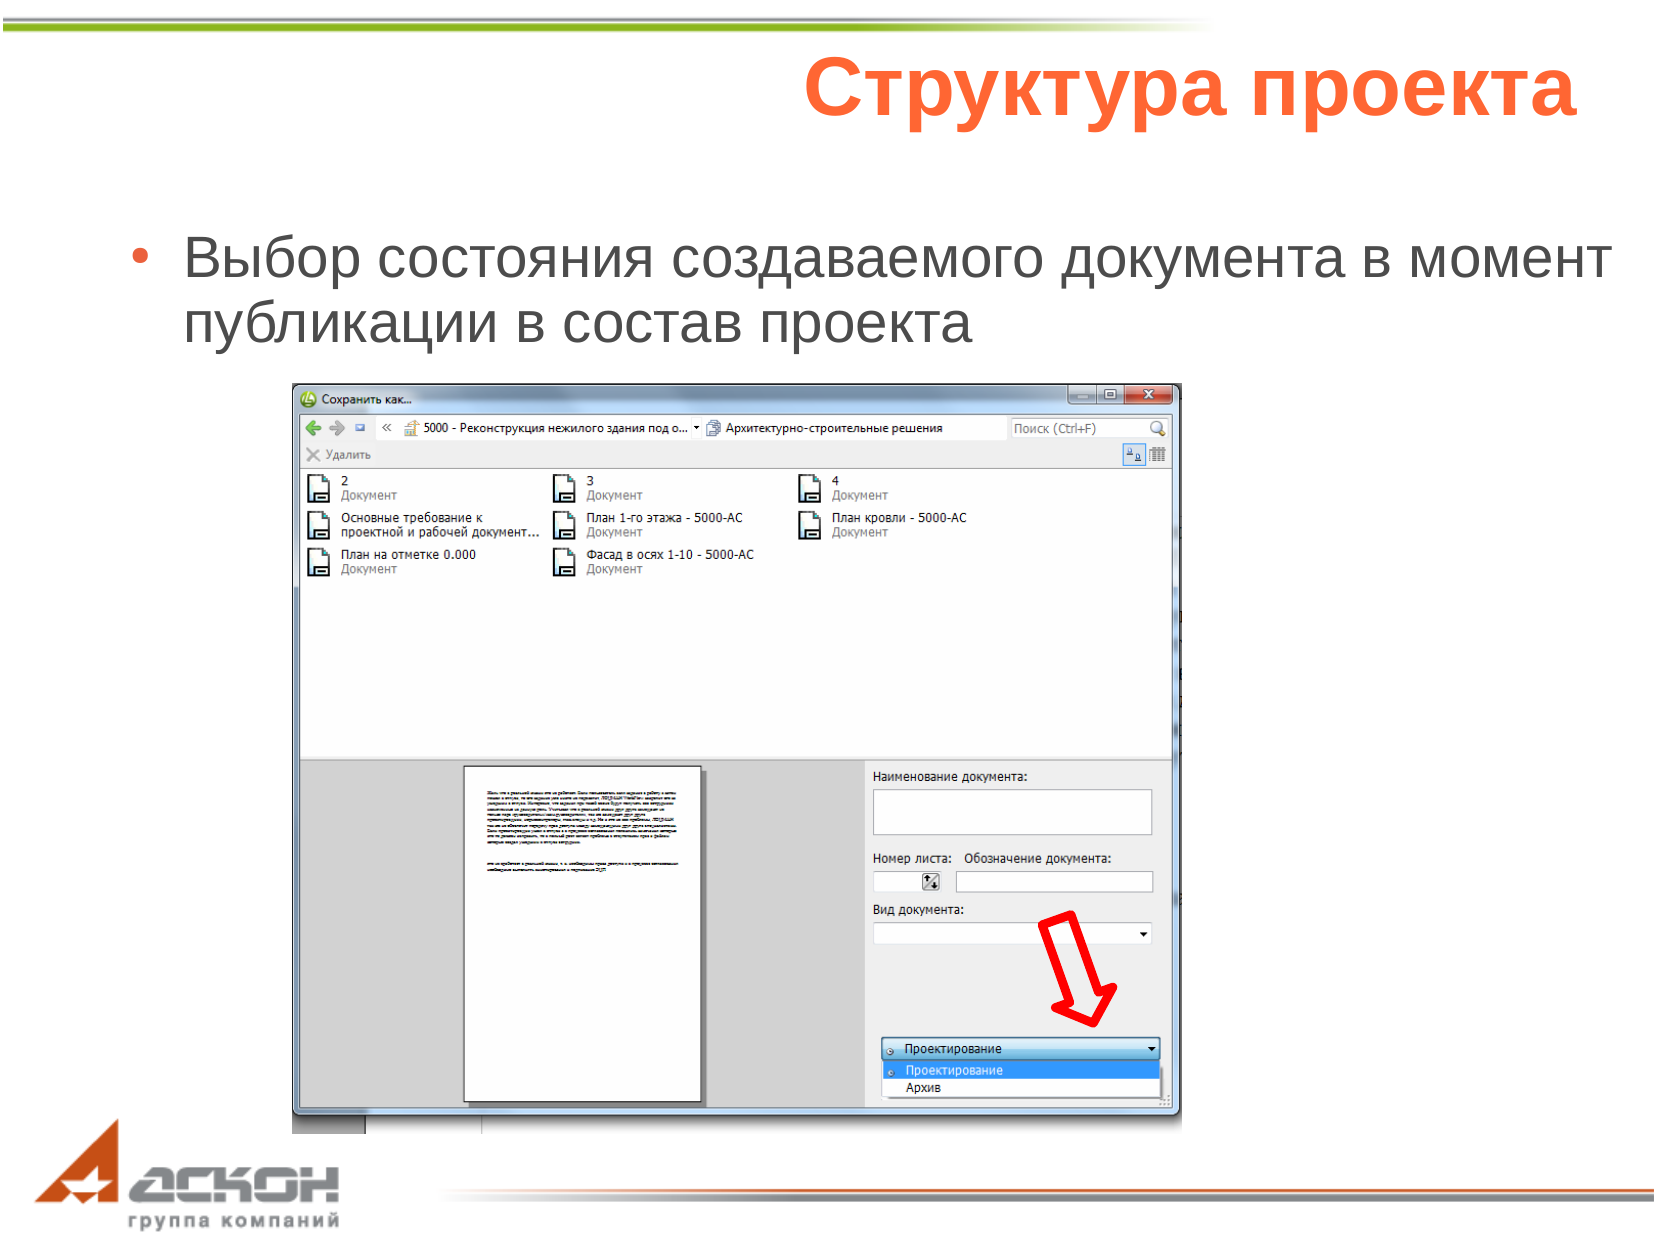

Структура проекта
# Выбор состояния создаваемого документа в момент публикации в состав проекта